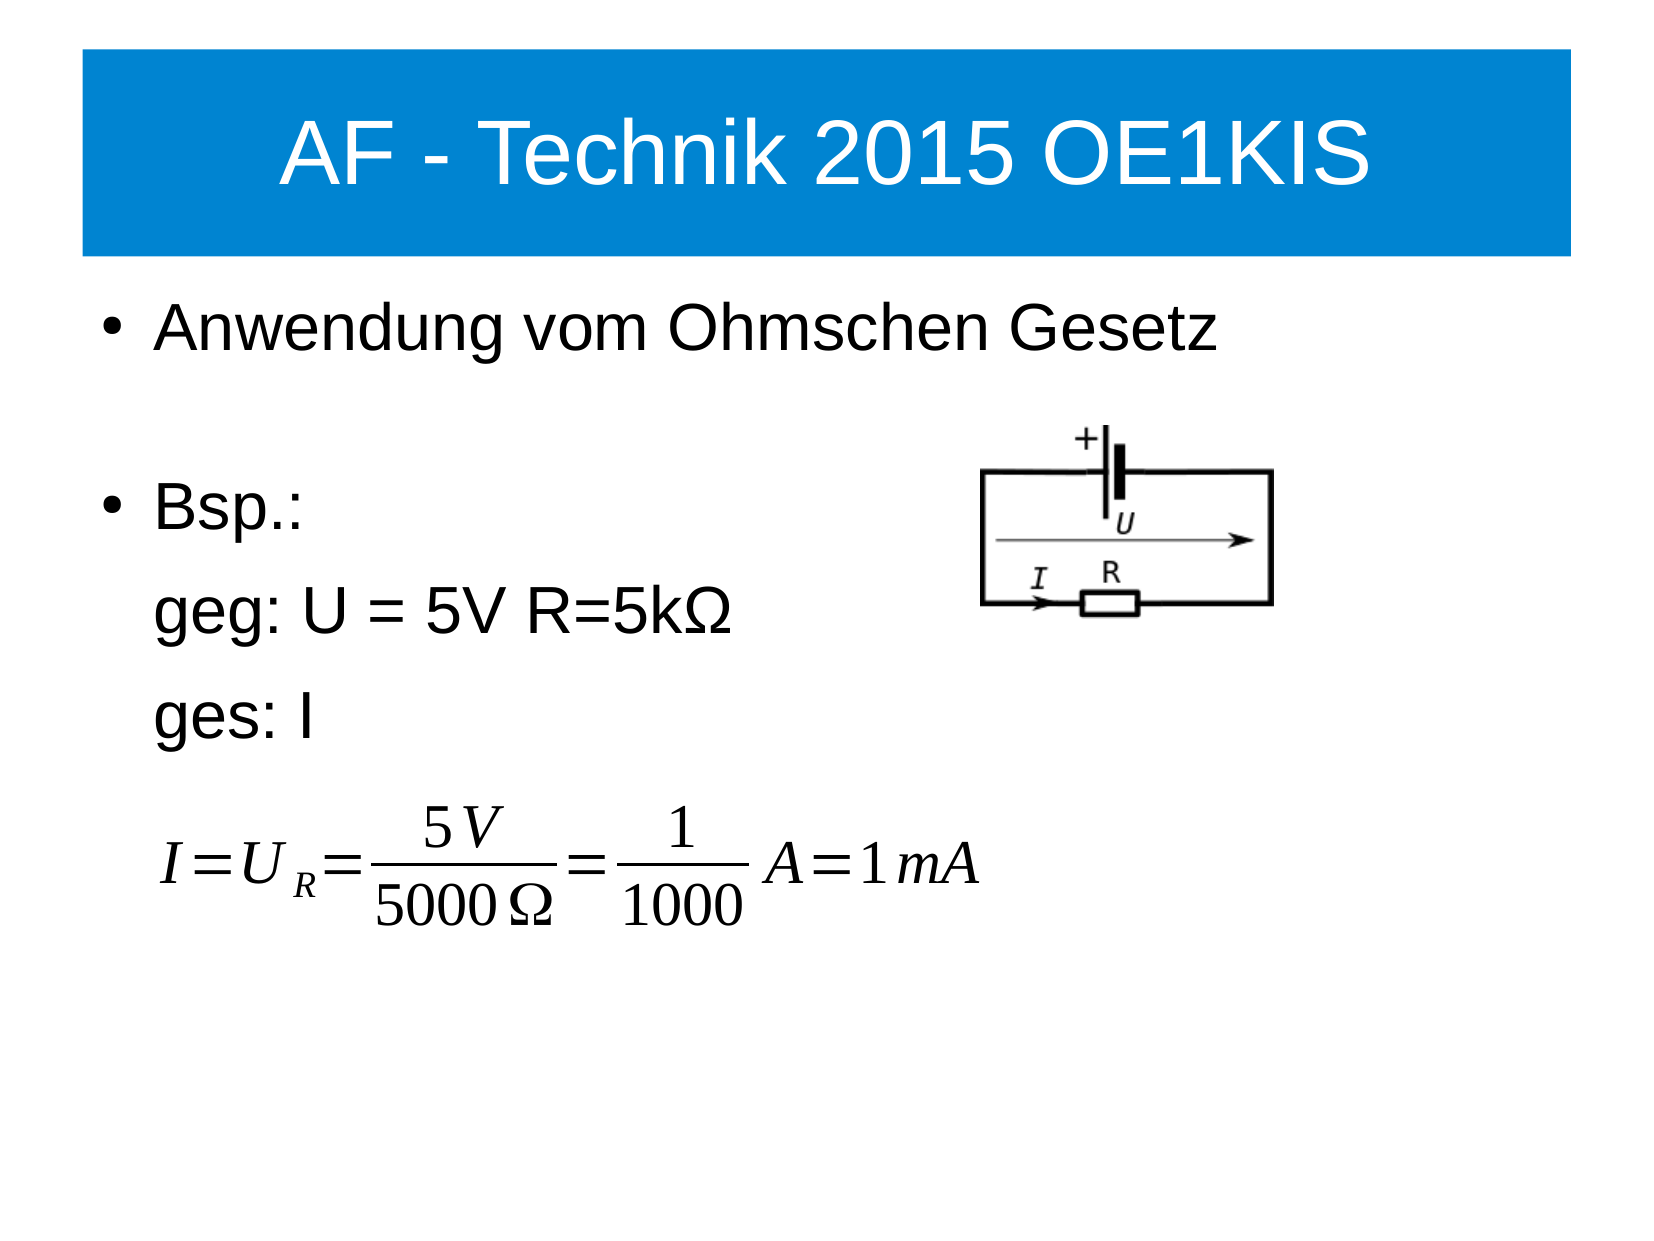

#
AF - Technik 2015 OE1KIS
Anwendung vom Ohmschen Gesetz
Bsp.:
geg: U = 5V R=5kΩ
ges: I